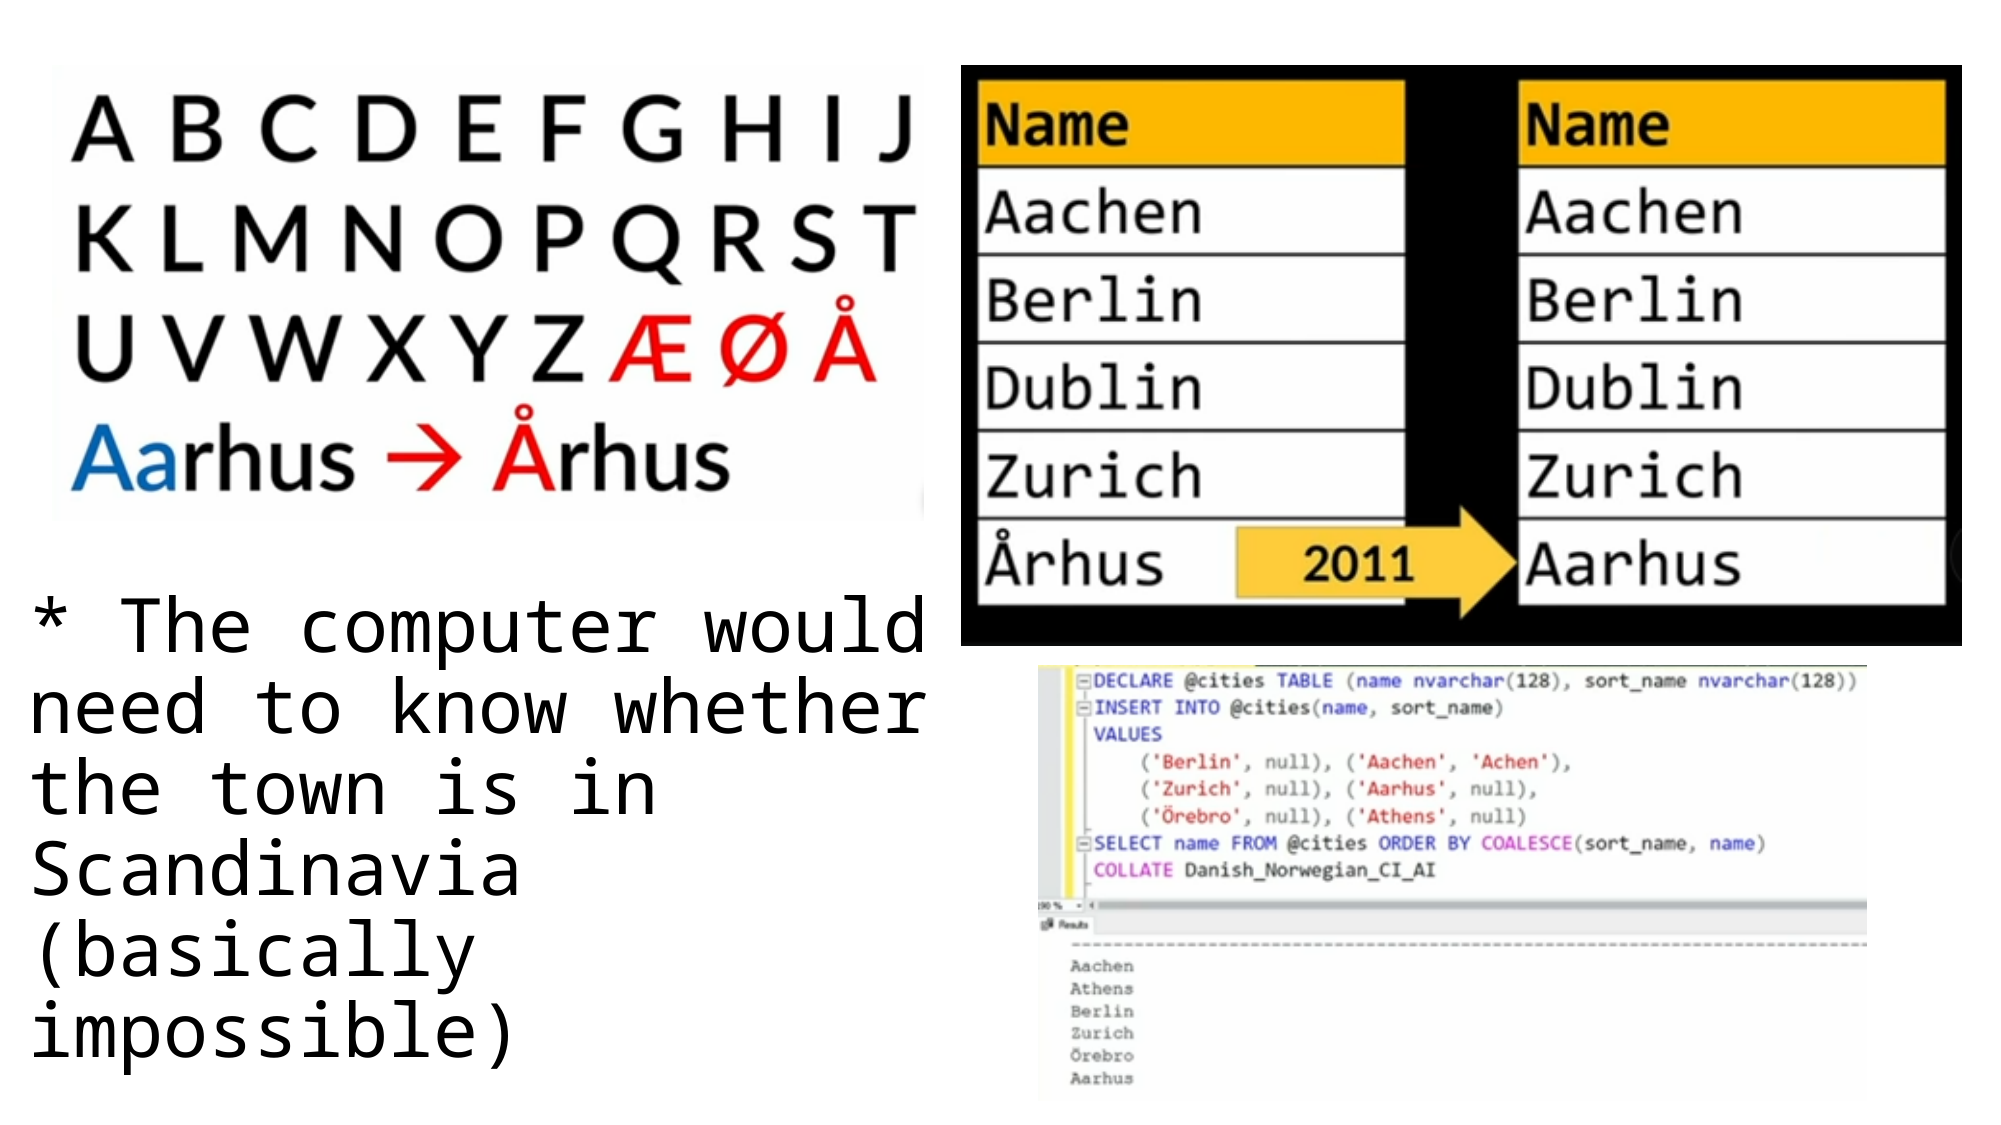

# * The computer would need to know whether the town is in Scandinavia (basically impossible)